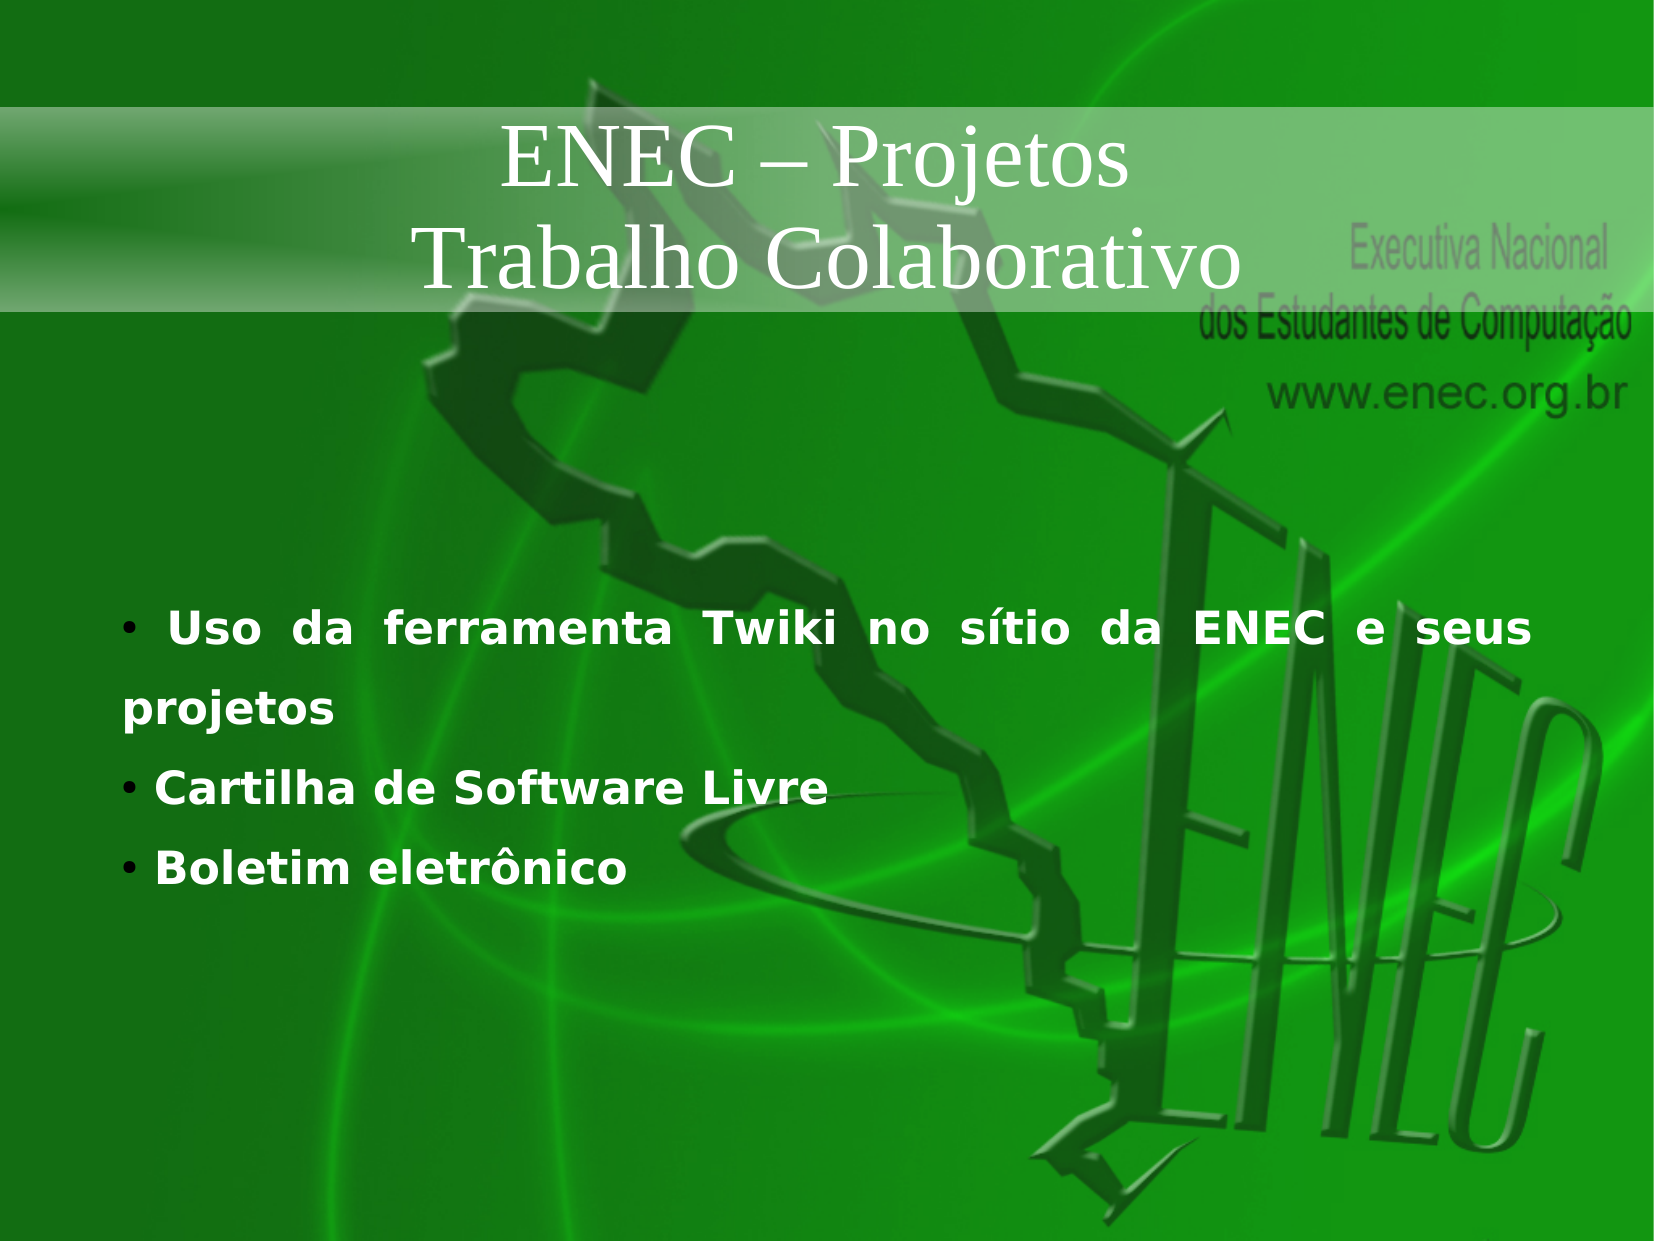

# ENEC – Projetos Trabalho Colaborativo
 Uso da ferramenta Twiki no sítio da ENEC e seus projetos
 Cartilha de Software Livre
 Boletim eletrônico